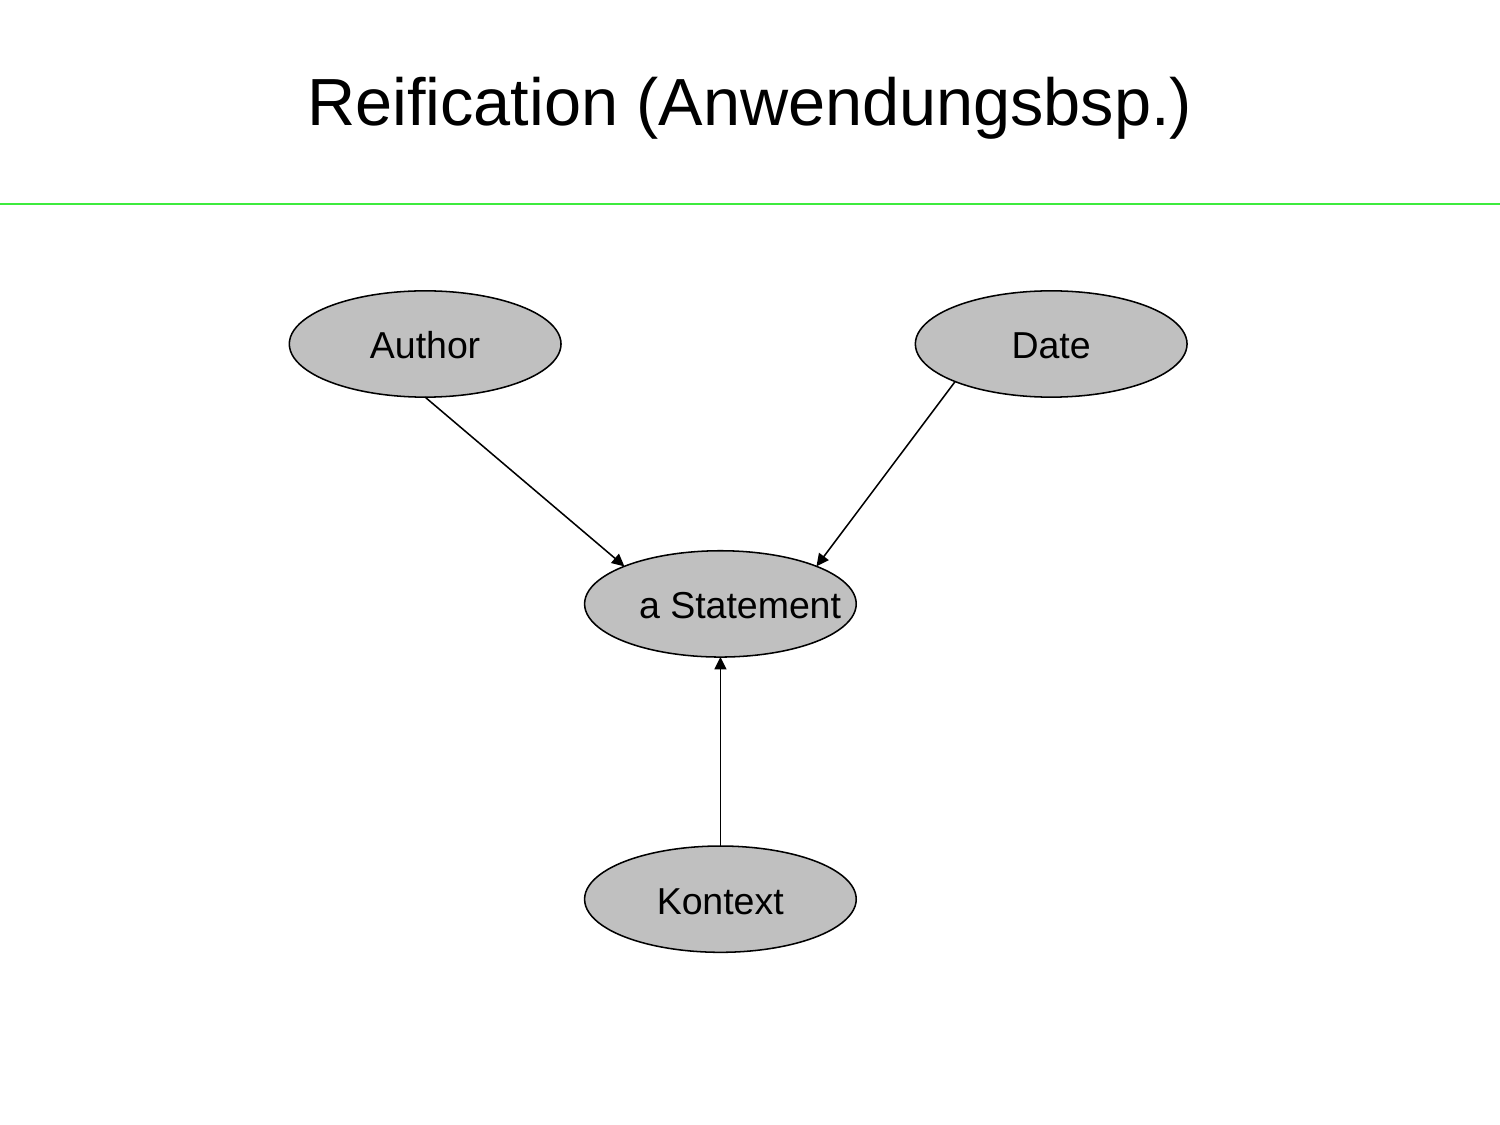

# Reification (Anwendungsbsp.)
Author
Date
a Statement
Kontext